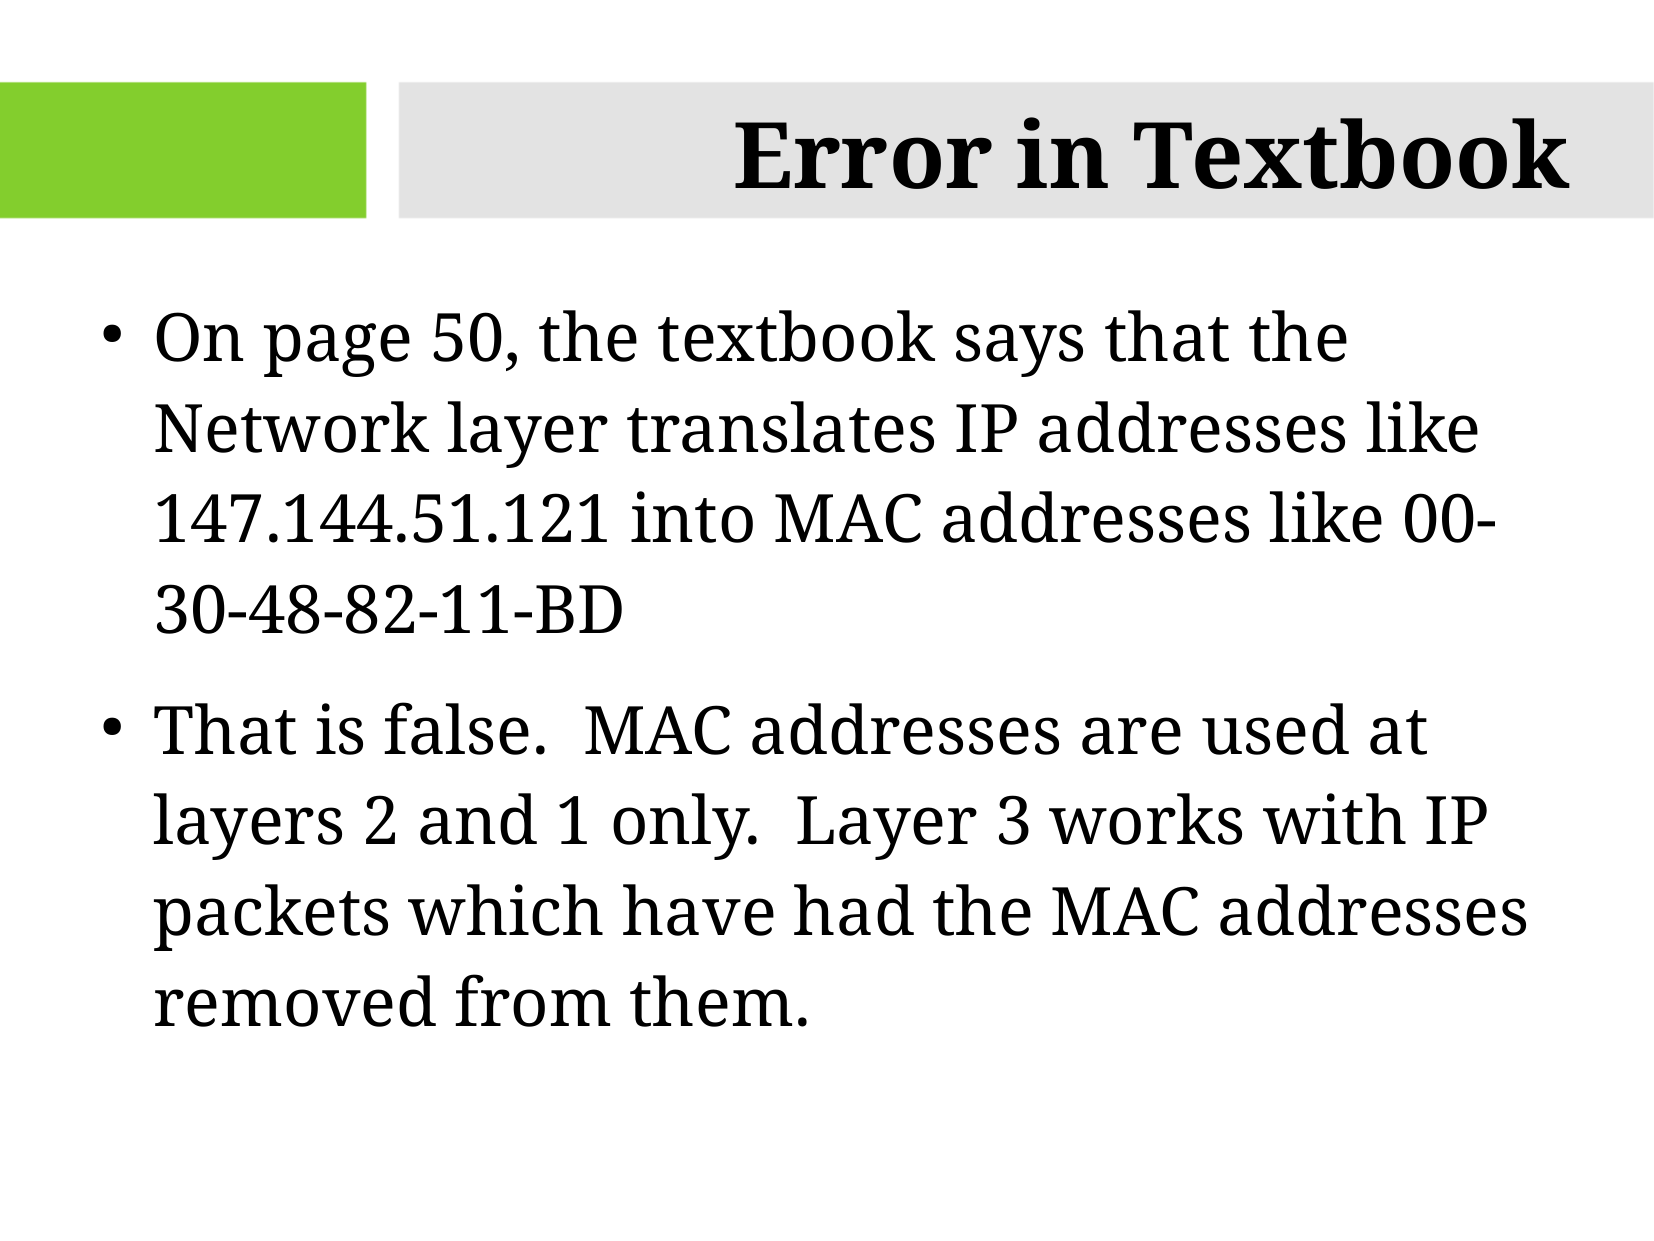

# Error in Textbook
On page 50, the textbook says that the Network layer translates IP addresses like 147.144.51.121 into MAC addresses like 00-30-48-82-11-BD
That is false. MAC addresses are used at layers 2 and 1 only. Layer 3 works with IP packets which have had the MAC addresses removed from them.